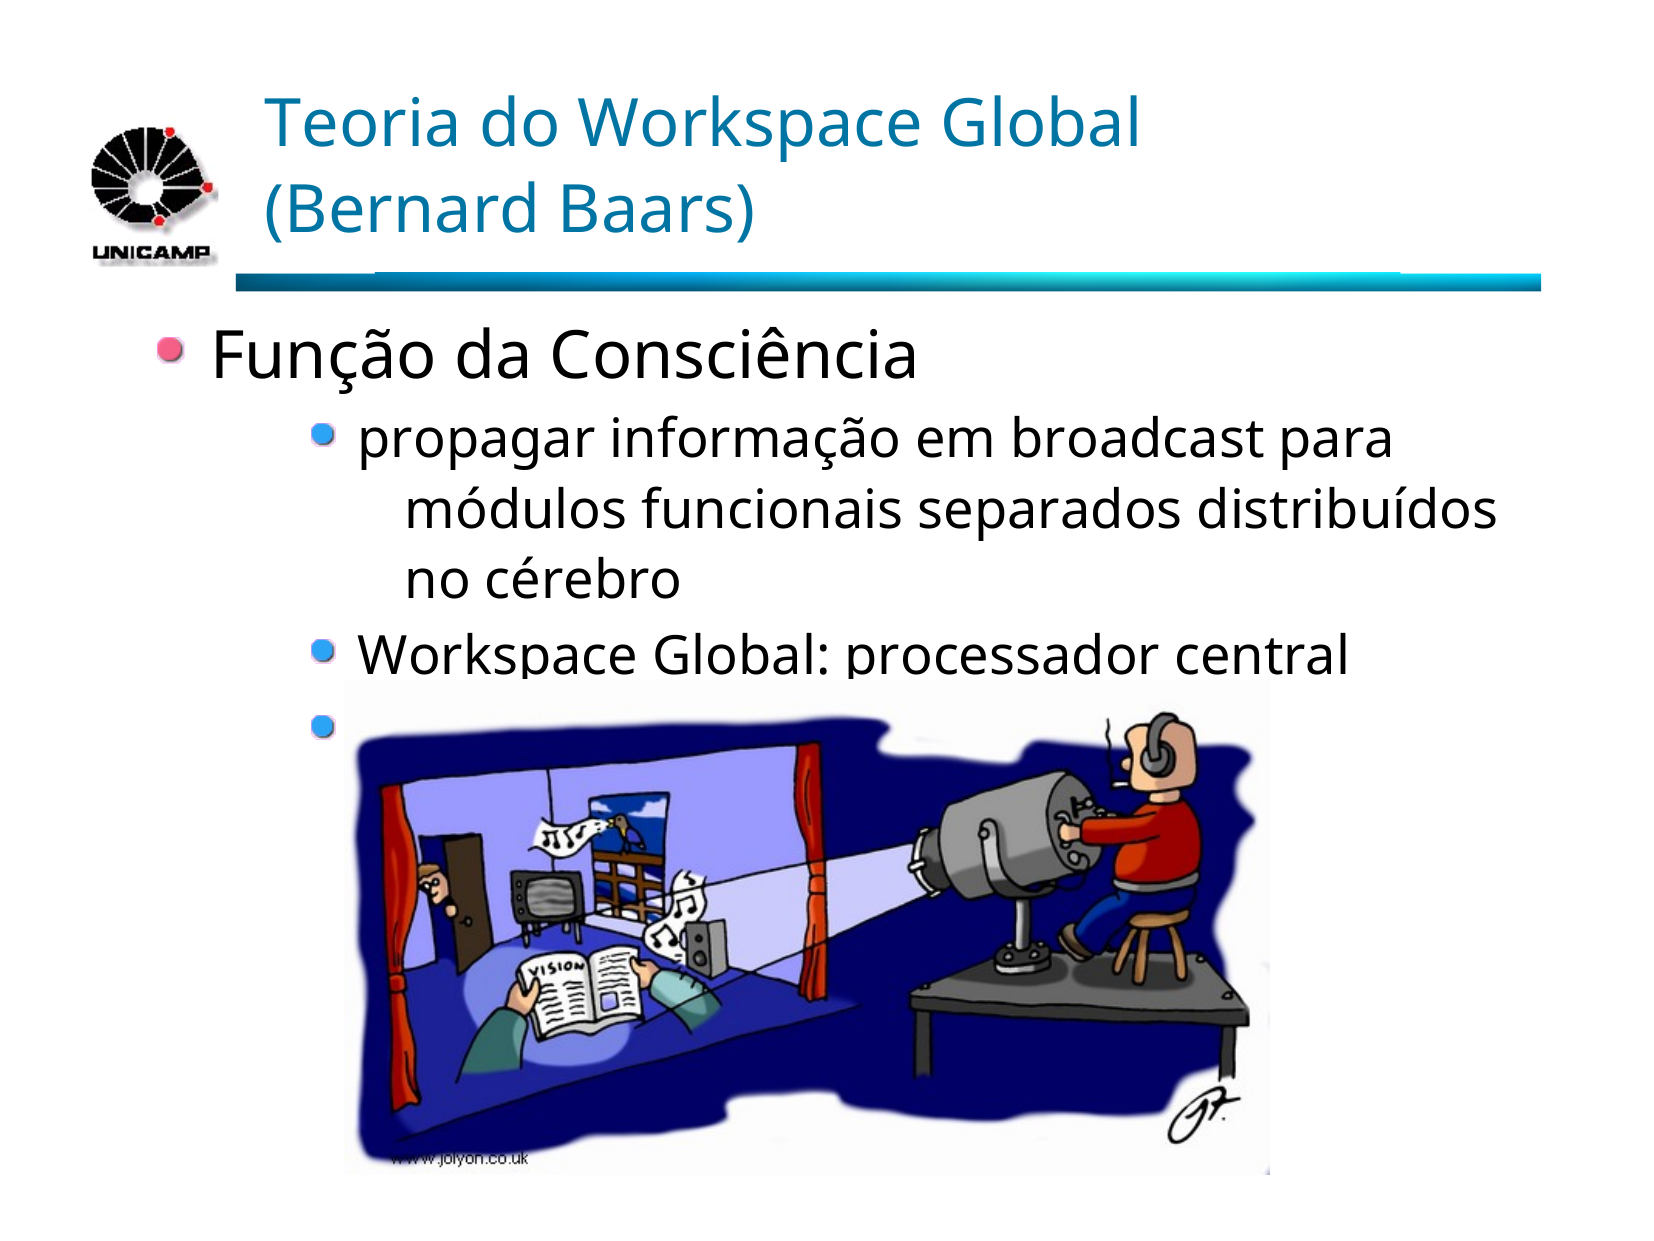

# Teoria do Workspace Global (Bernard Baars)
Função da Consciência
propagar informação em broadcast para módulos funcionais separados distribuídos no cérebro
Workspace Global: processador central
Consciência como um teatro